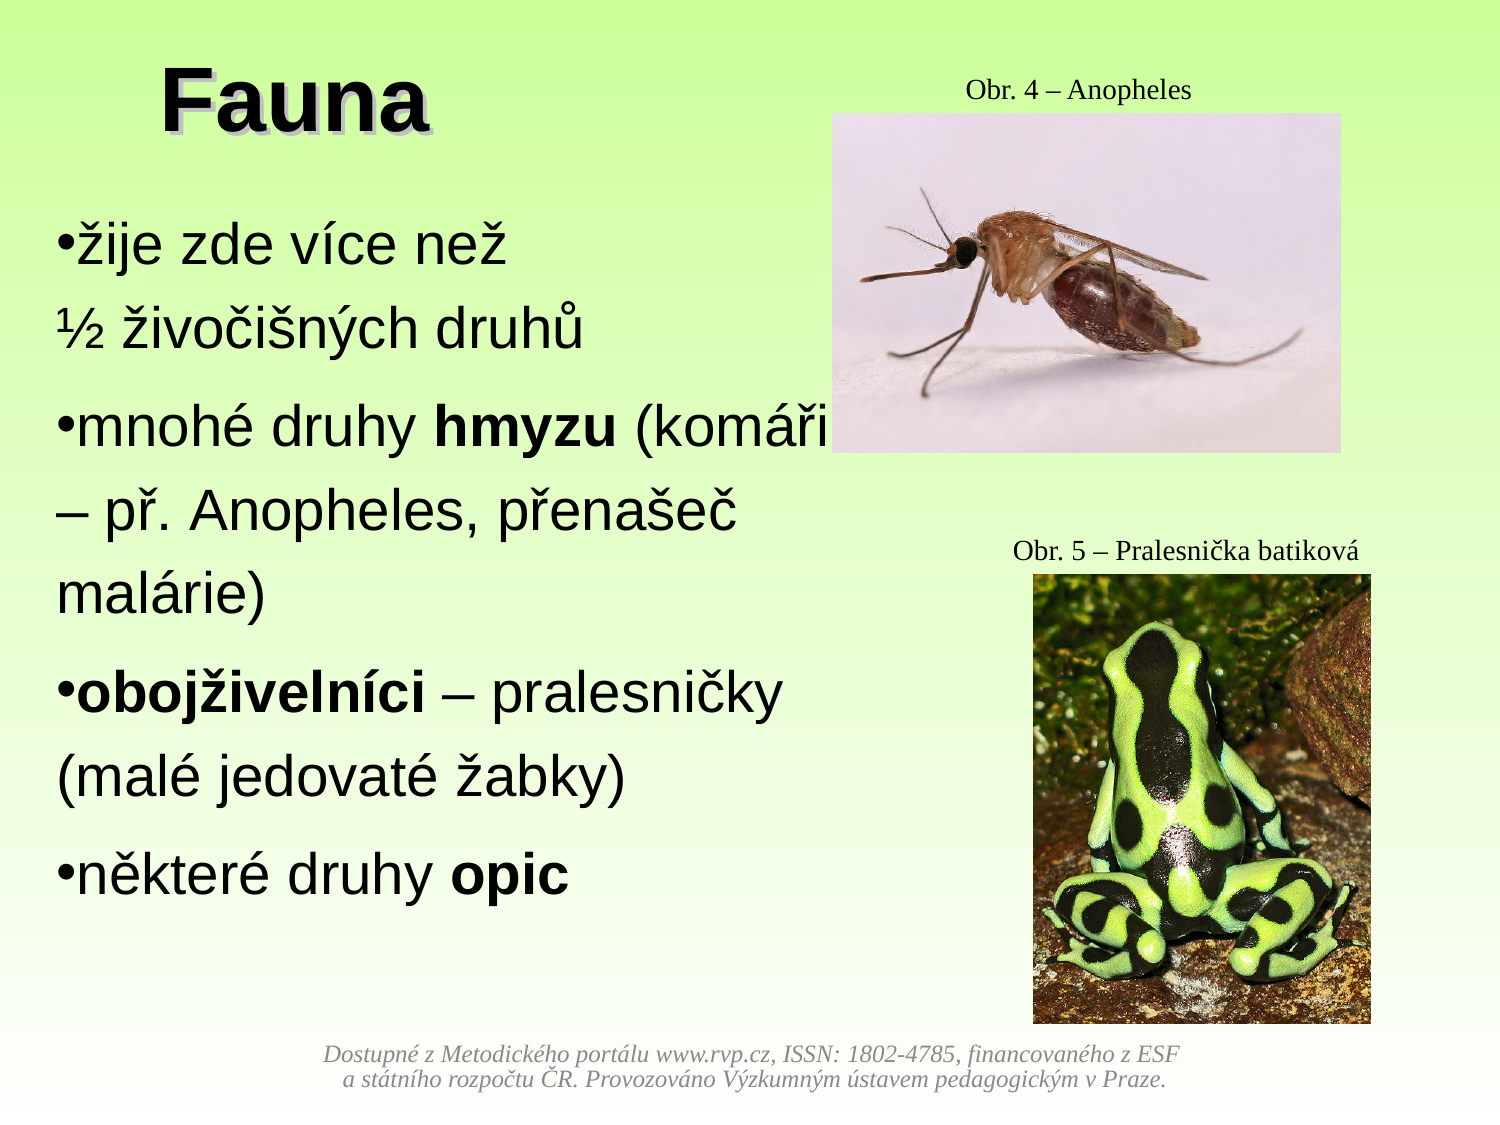

# Fauna
Obr. 4 – Anopheles
žije zde více než
½ živočišných druhů
mnohé druhy hmyzu (komáři – př. Anopheles, přenašeč malárie)
obojživelníci – pralesničky (malé jedovaté žabky)
některé druhy opic
Obr. 5 – Pralesnička batiková
Dostupné z Metodického portálu www.rvp.cz, ISSN: 1802-4785, financovaného z ESF
a státního rozpočtu ČR. Provozováno Výzkumným ústavem pedagogickým v Praze.